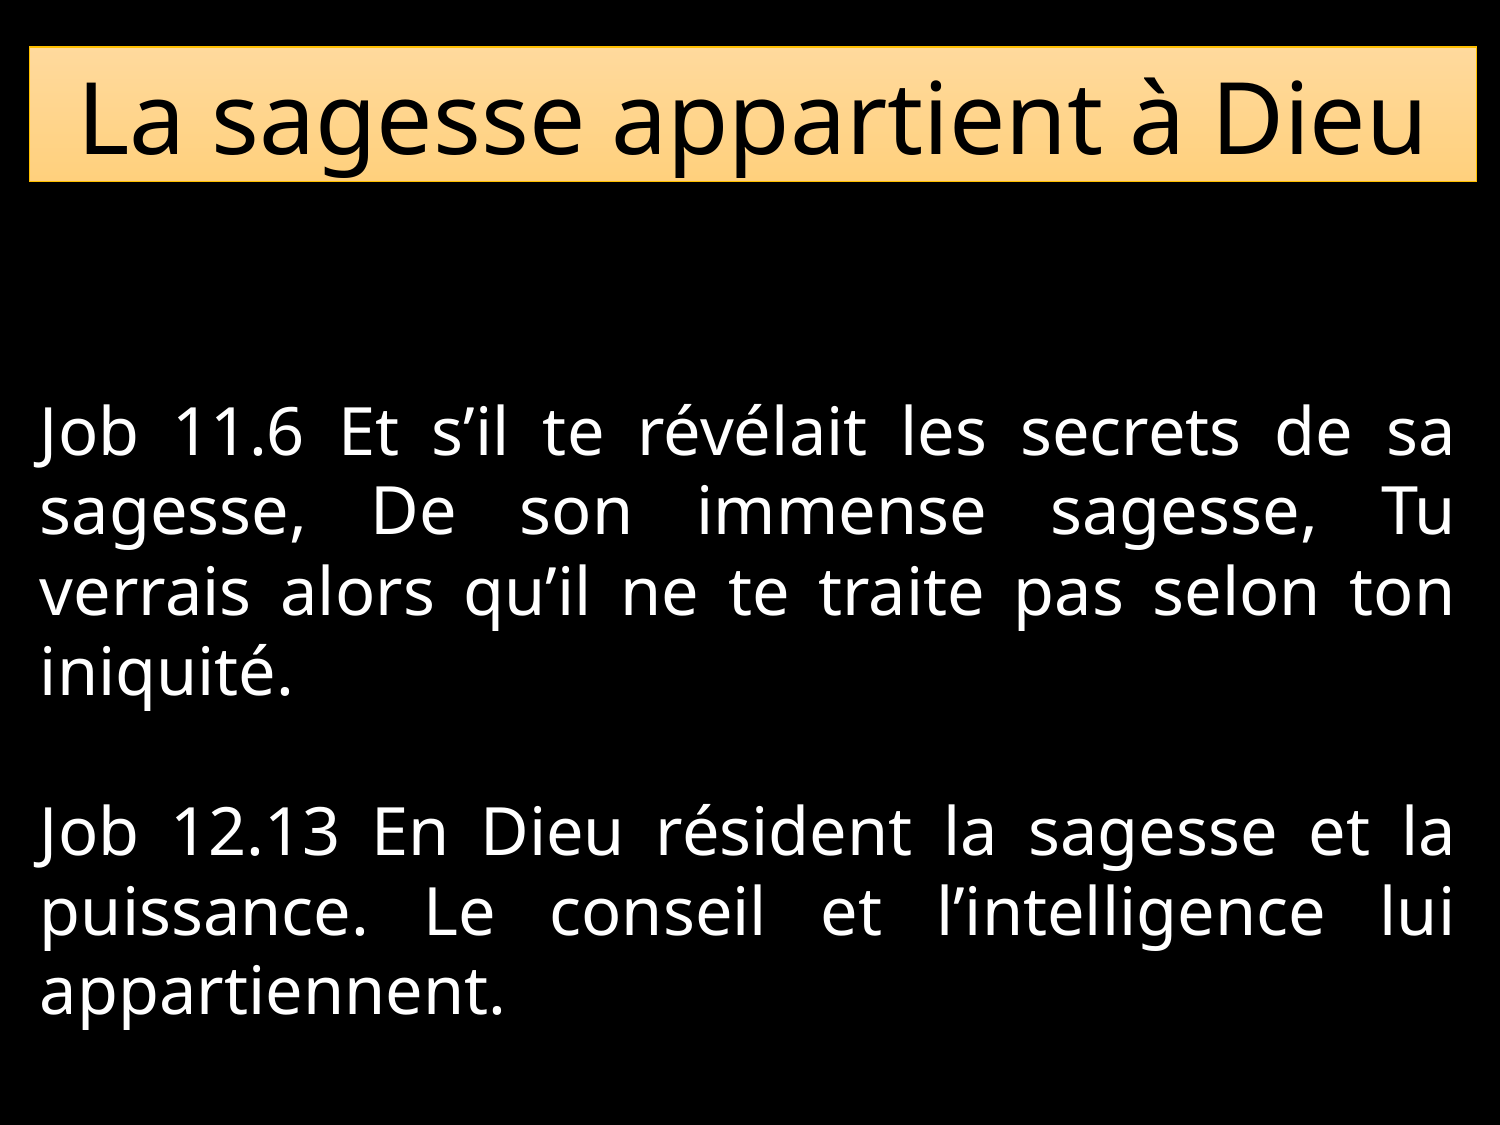

La sagesse appartient à Dieu
Job 11.6 Et s’il te révélait les secrets de sa sagesse, De son immense sagesse, Tu verrais alors qu’il ne te traite pas selon ton iniquité.
Job 12.13 En Dieu résident la sagesse et la puissance. Le conseil et l’intelligence lui appartiennent.